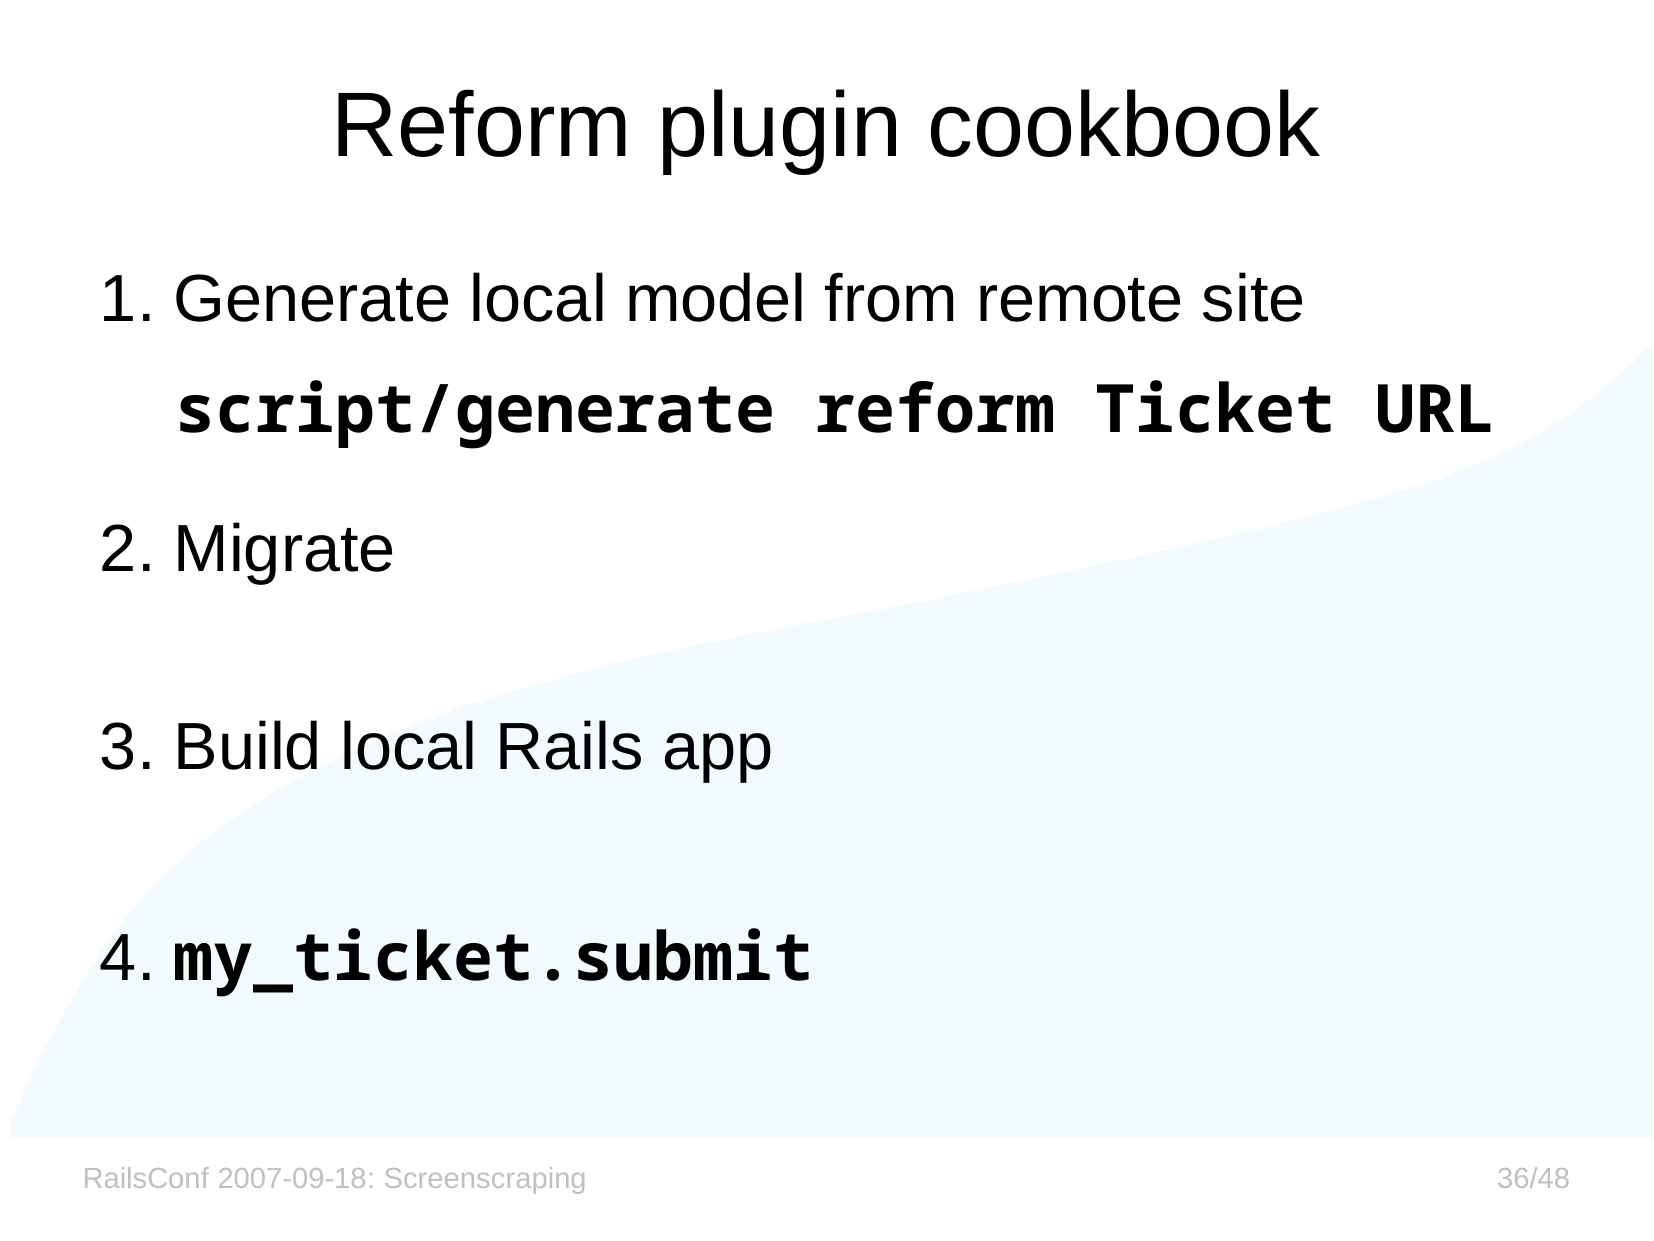

# Reform plugin cookbook
1. Generate local model from remote site
script/generate reform Ticket URL
2. Migrate
3. Build local Rails app
4. my_ticket.submit
2007-09-18
36